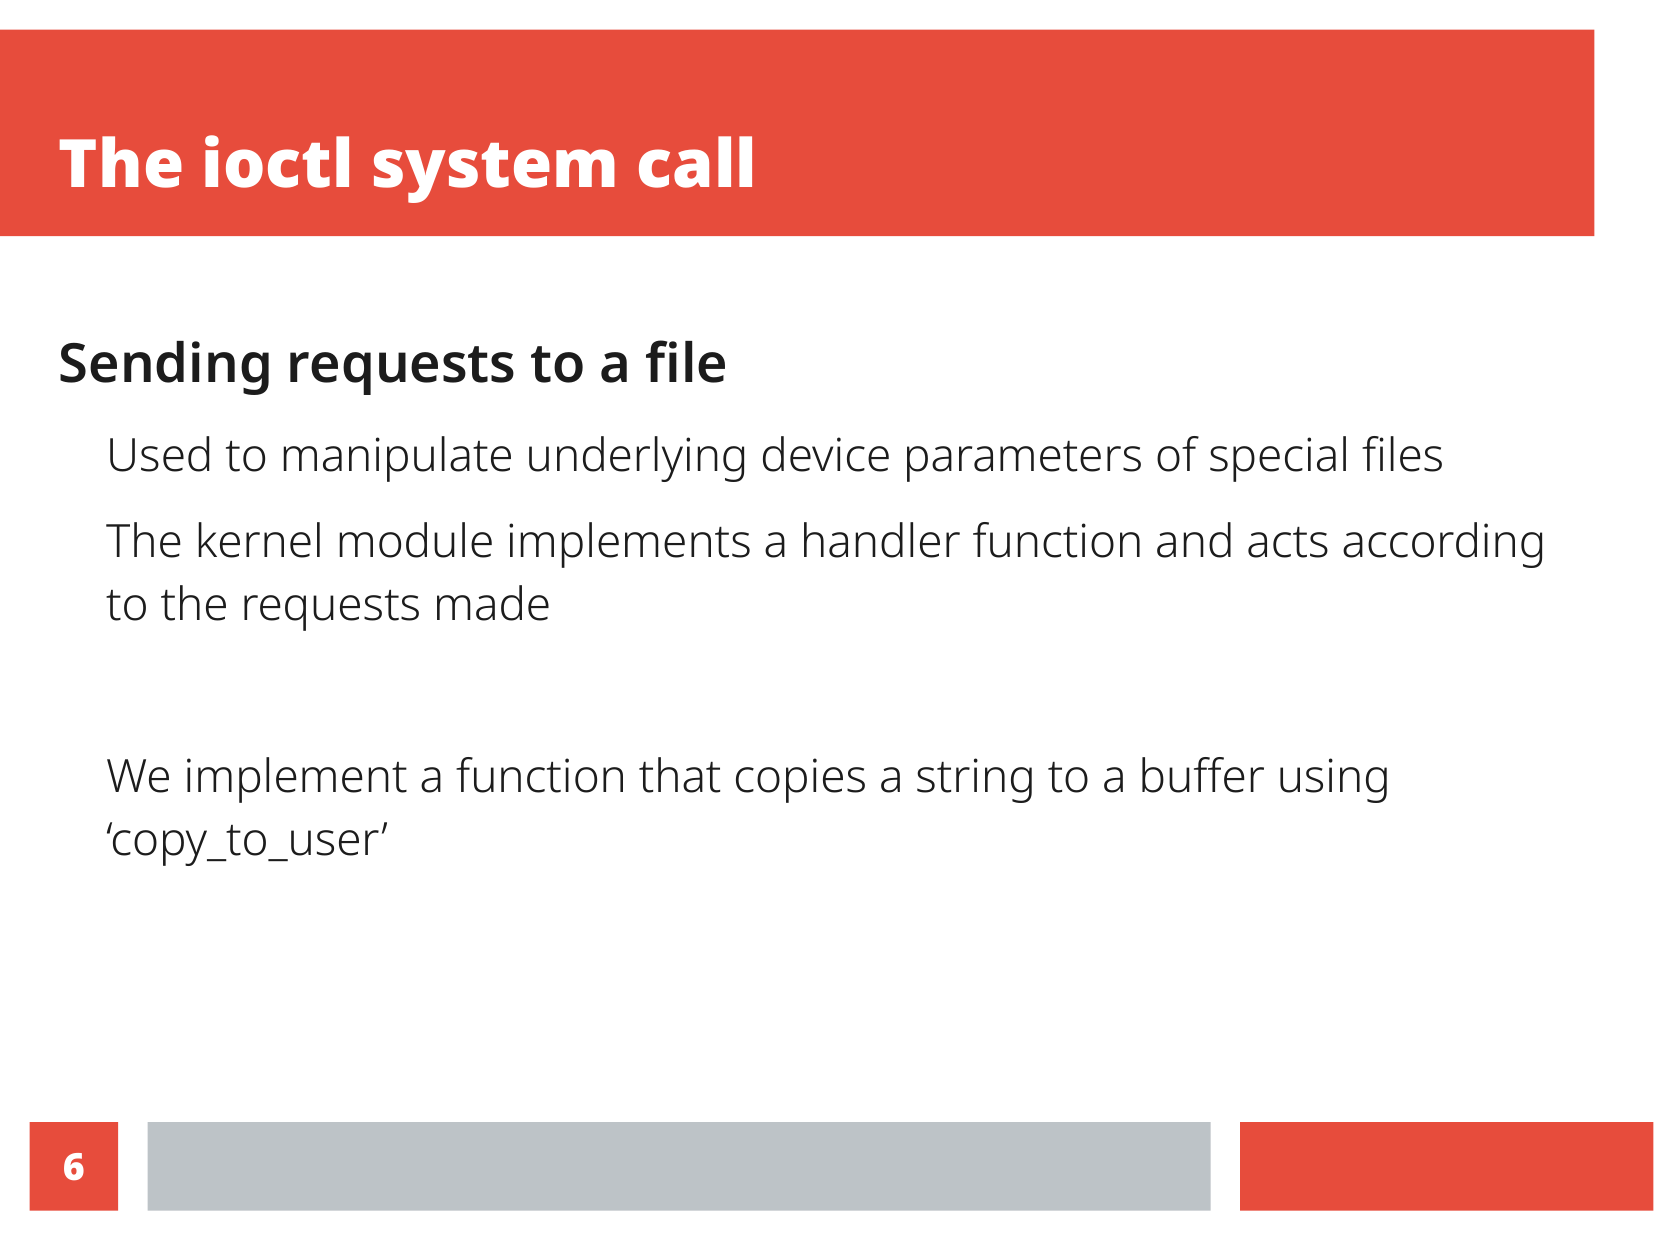

# The ioctl system call
Sending requests to a file
Used to manipulate underlying device parameters of special files
The kernel module implements a handler function and acts according to the requests made
We implement a function that copies a string to a buffer using ‘copy_to_user’
6